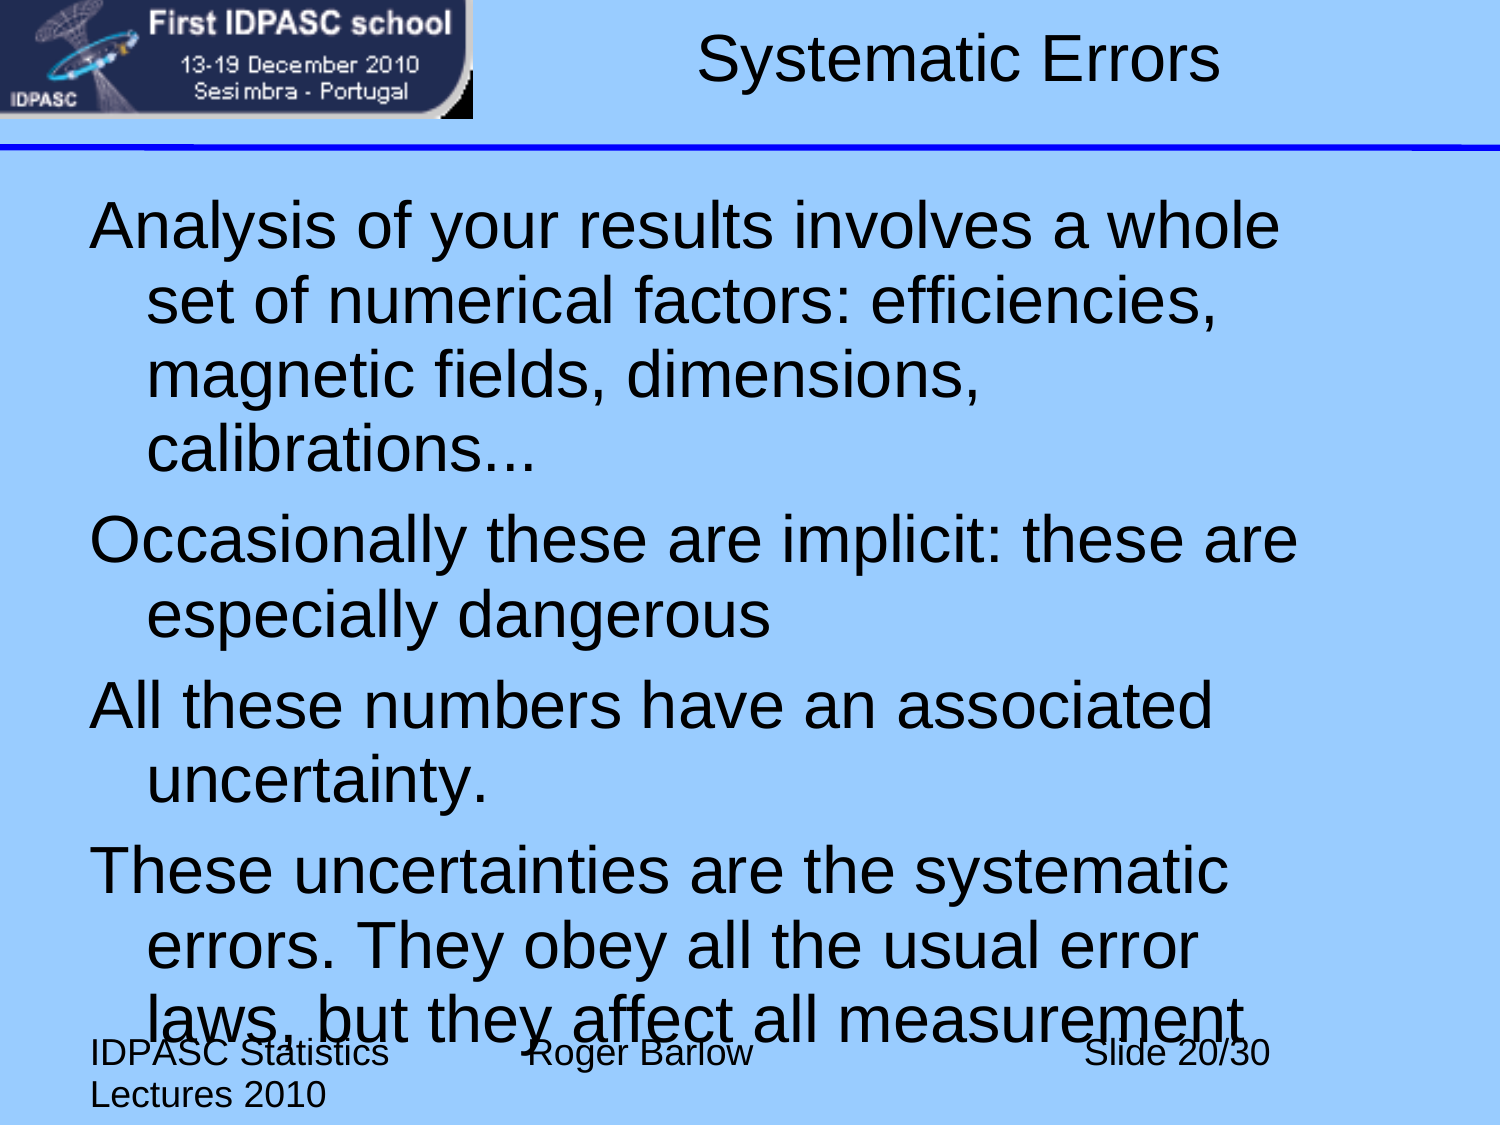

# Systematic Errors
Analysis of your results involves a whole set of numerical factors: efficiencies, magnetic fields, dimensions, calibrations...
Occasionally these are implicit: these are especially dangerous
All these numbers have an associated uncertainty.
These uncertainties are the systematic errors. They obey all the usual error laws, but they affect all measurement
20